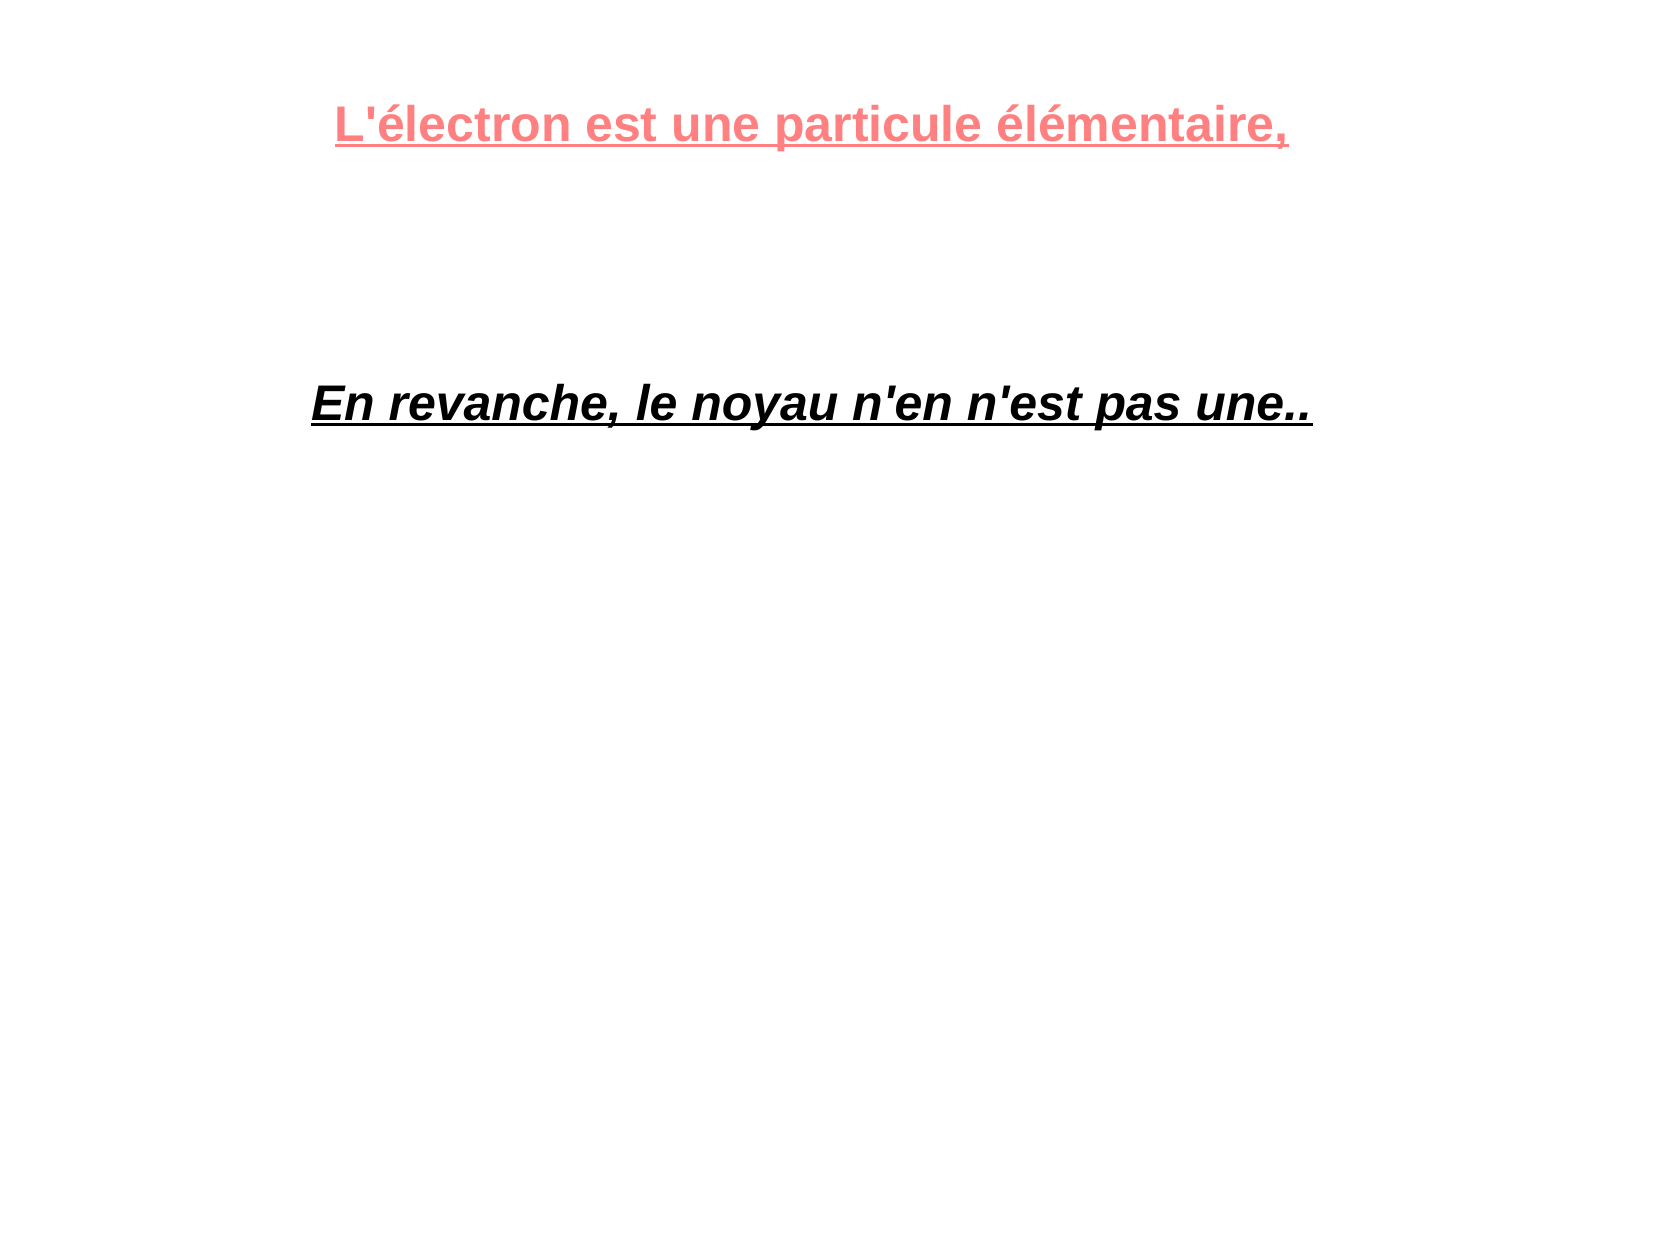

L'électron est une particule élémentaire,
En revanche, le noyau n'en n'est pas une..